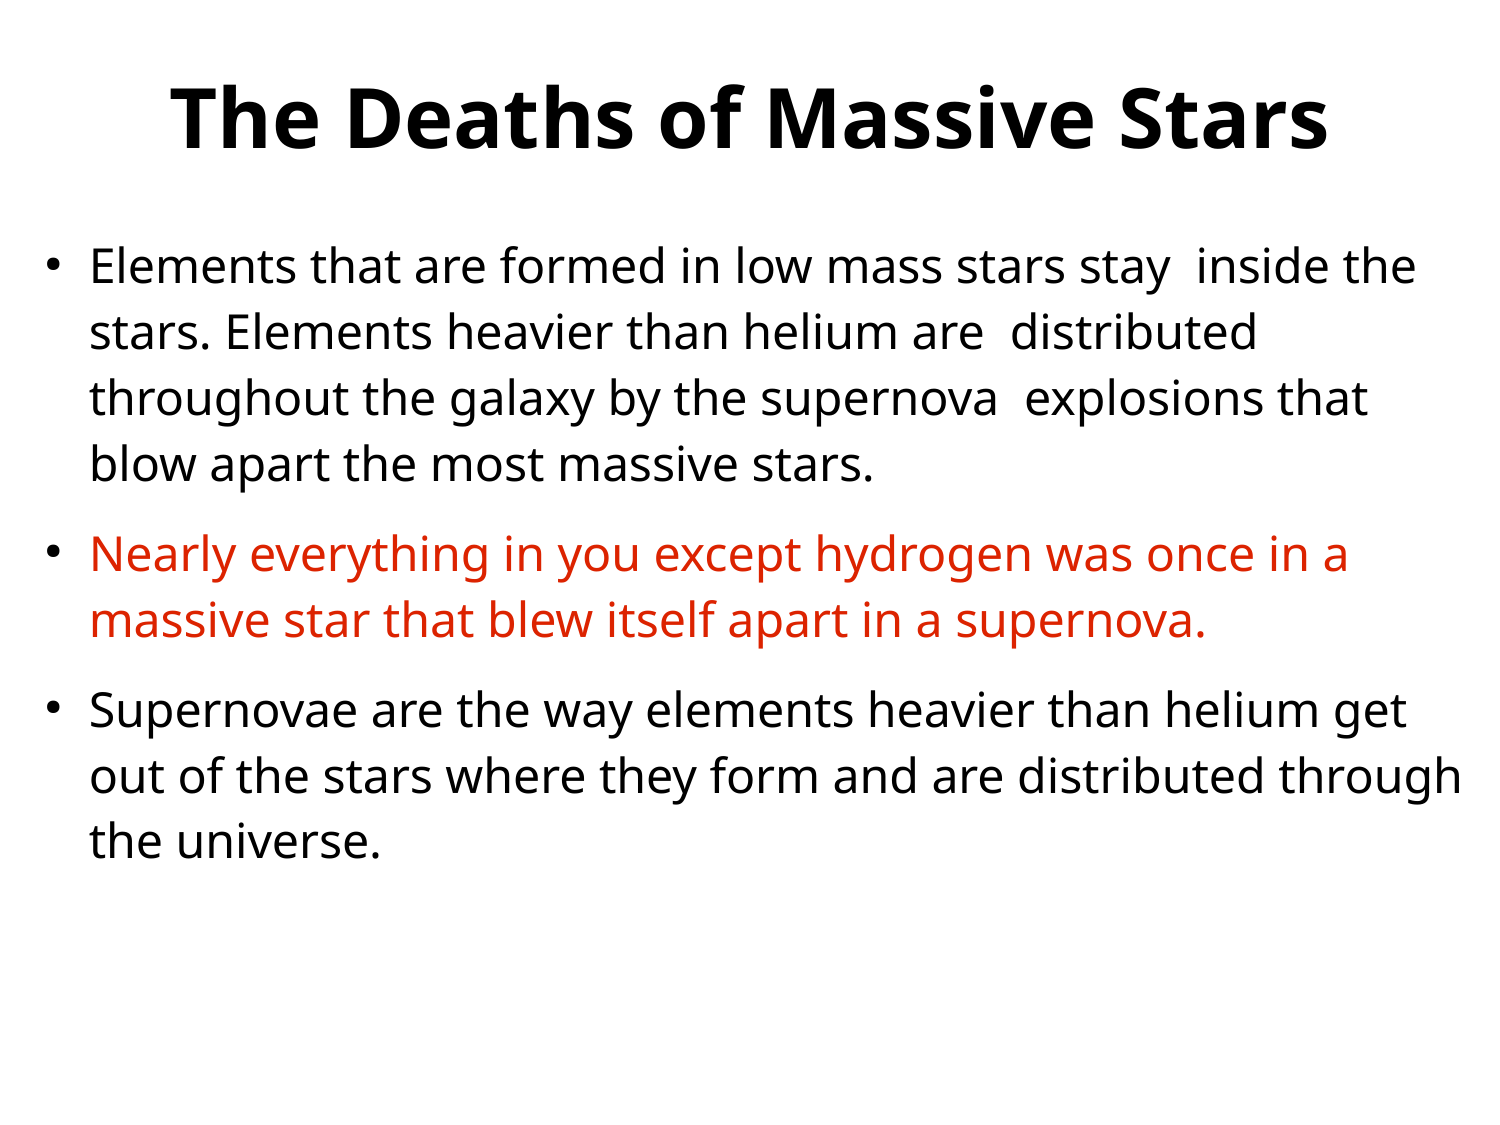

# The Deaths of Massive Stars
Elements that are formed in low mass stars stay inside the stars. Elements heavier than helium are distributed throughout the galaxy by the supernova explosions that blow apart the most massive stars.
Nearly everything in you except hydrogen was once in a massive star that blew itself apart in a supernova.
Supernovae are the way elements heavier than helium get out of the stars where they form and are distributed through the universe.